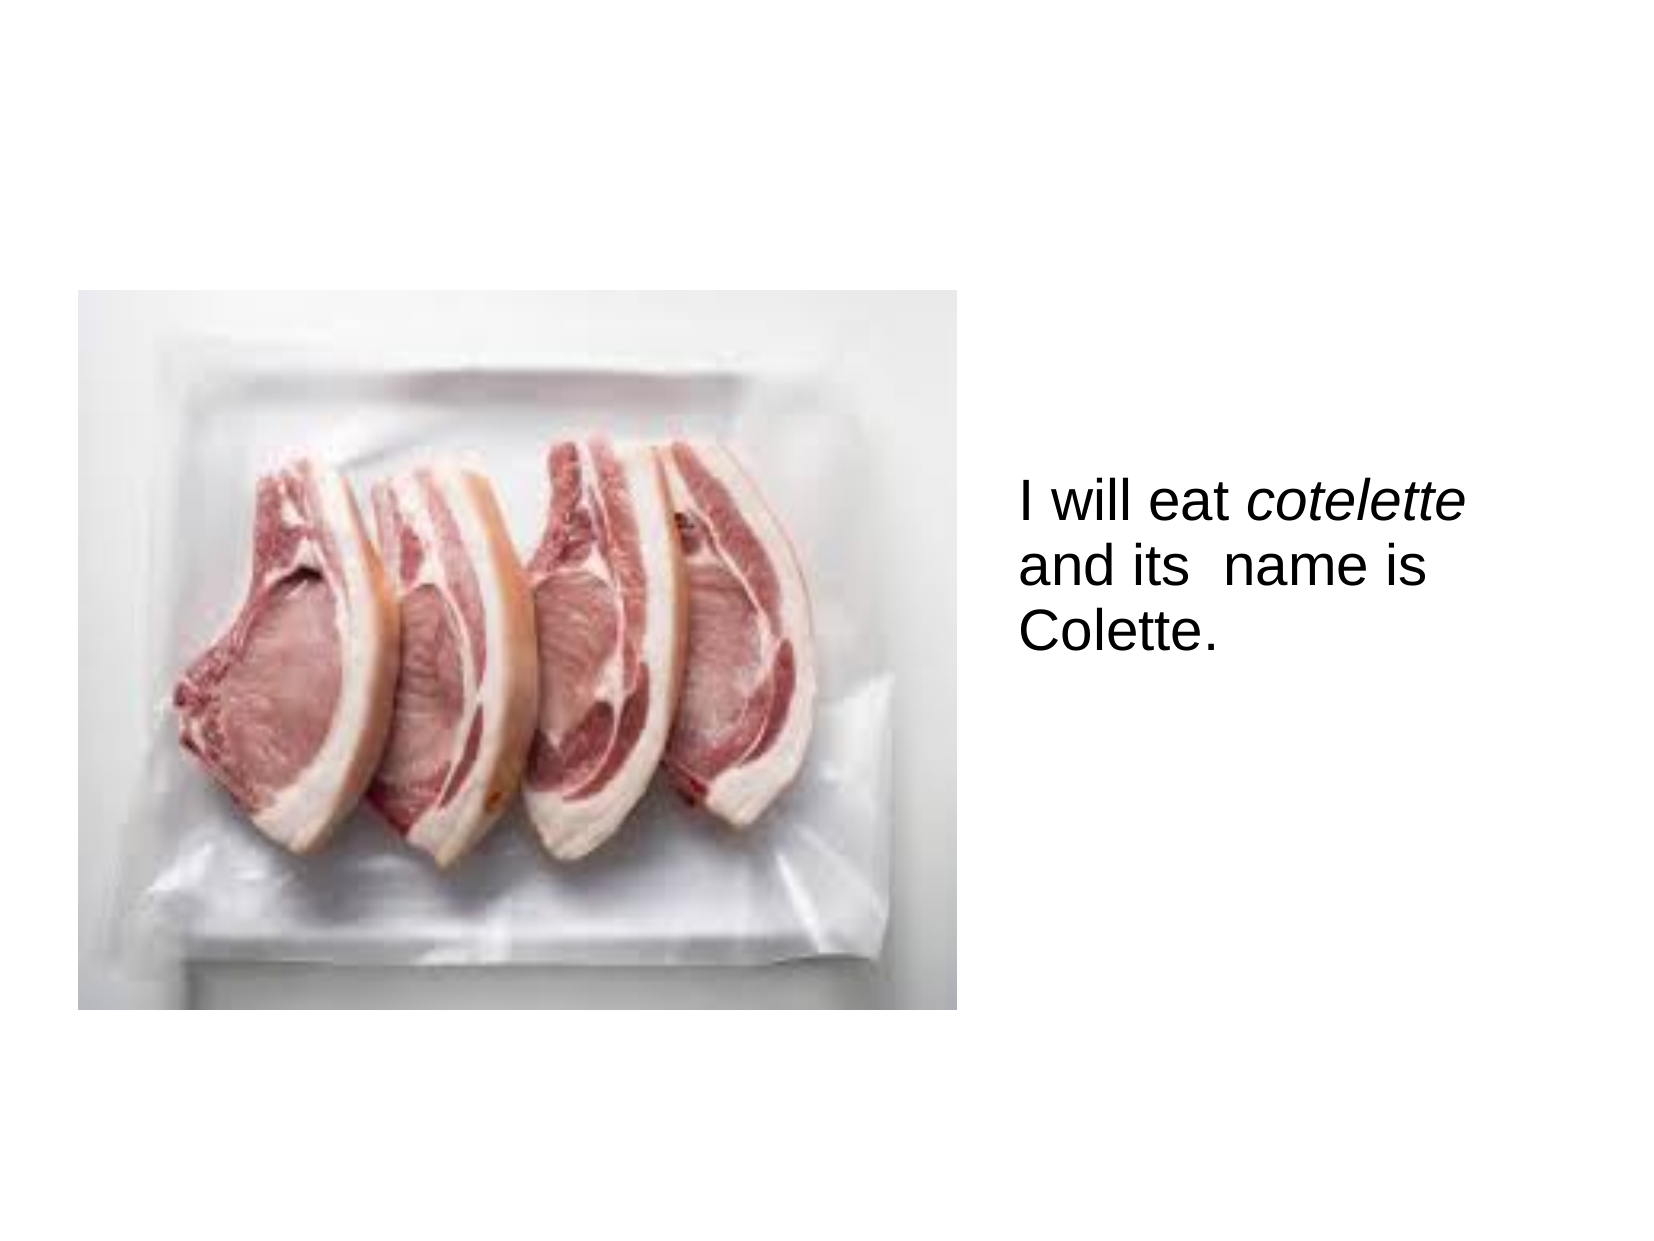

#
I will eat cotelette and its name is Colette.